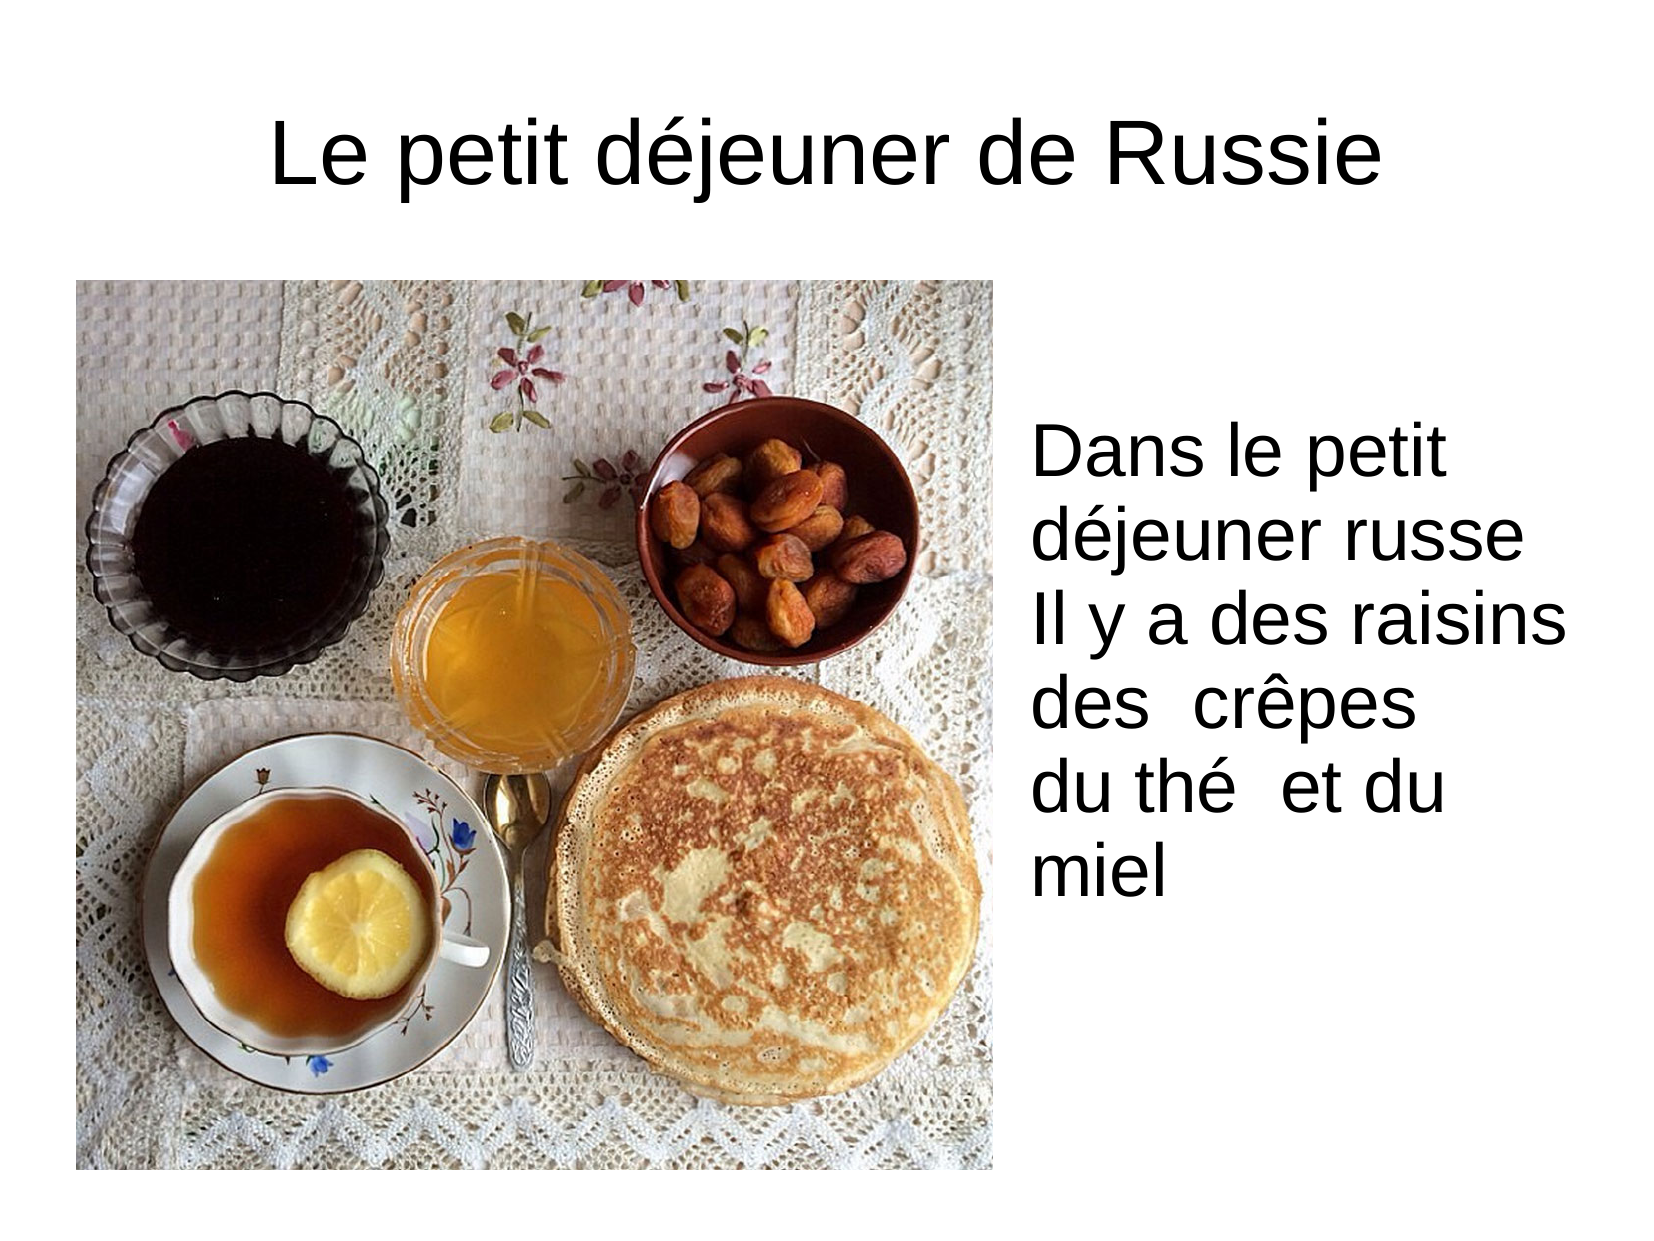

# Le petit déjeuner de Russie
Dans le petit déjeuner russe
Il y a des raisins des crêpes
du thé et du miel